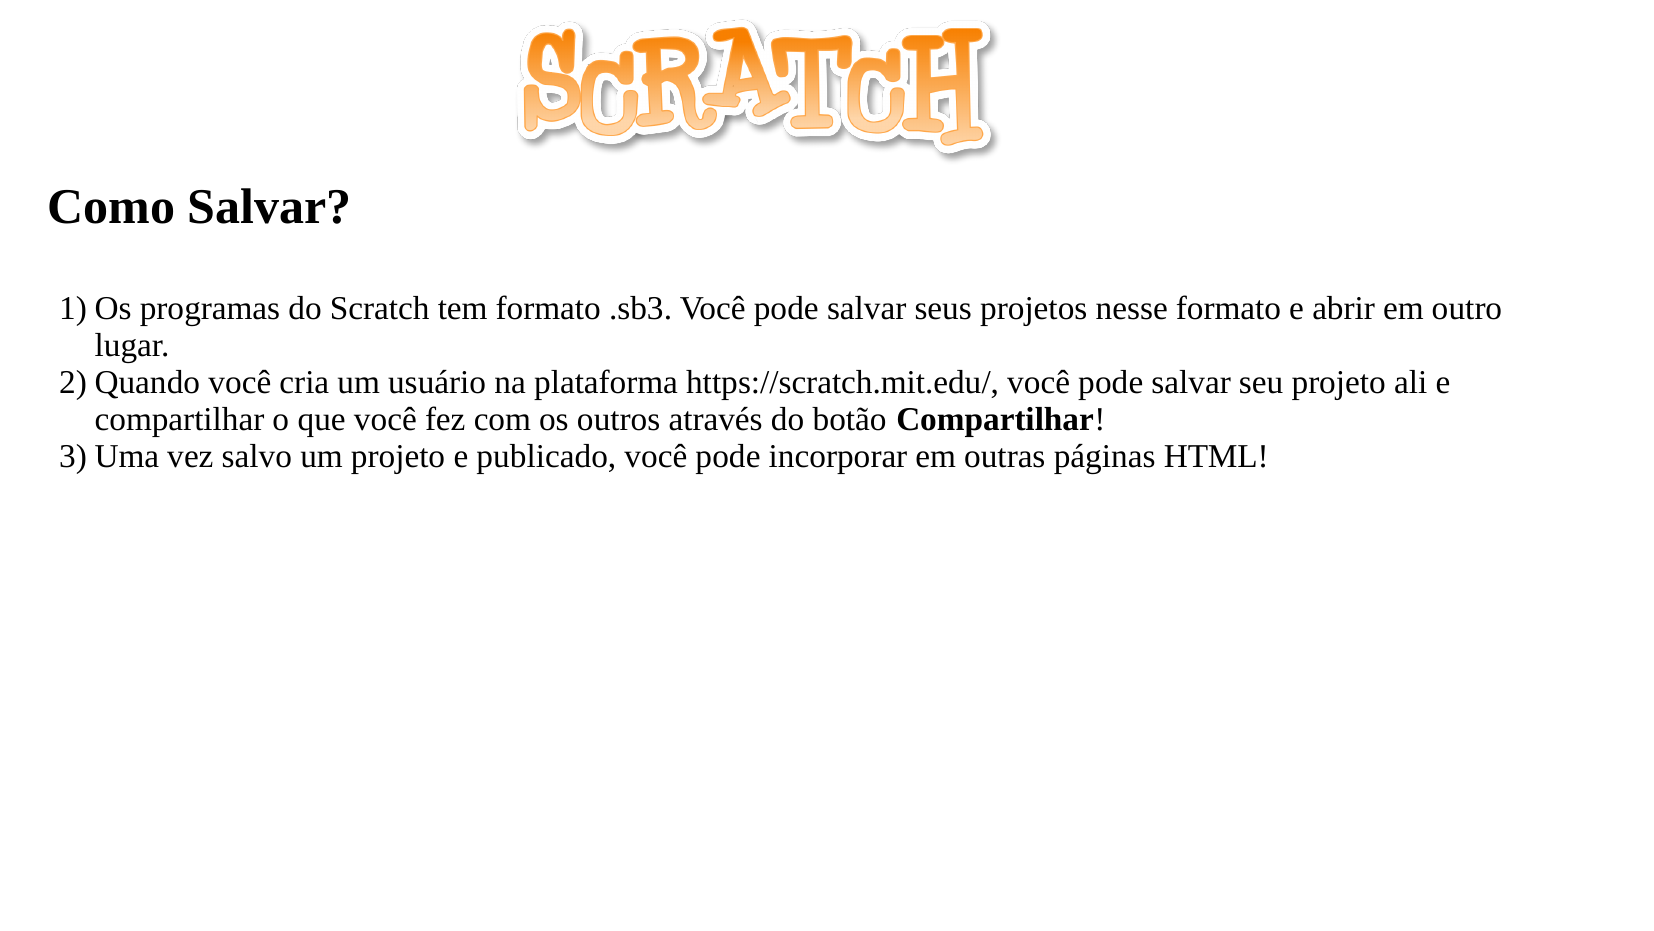

# Como Salvar?
Os programas do Scratch tem formato .sb3. Você pode salvar seus projetos nesse formato e abrir em outro lugar.
Quando você cria um usuário na plataforma https://scratch.mit.edu/, você pode salvar seu projeto ali e compartilhar o que você fez com os outros através do botão Compartilhar!
Uma vez salvo um projeto e publicado, você pode incorporar em outras páginas HTML!